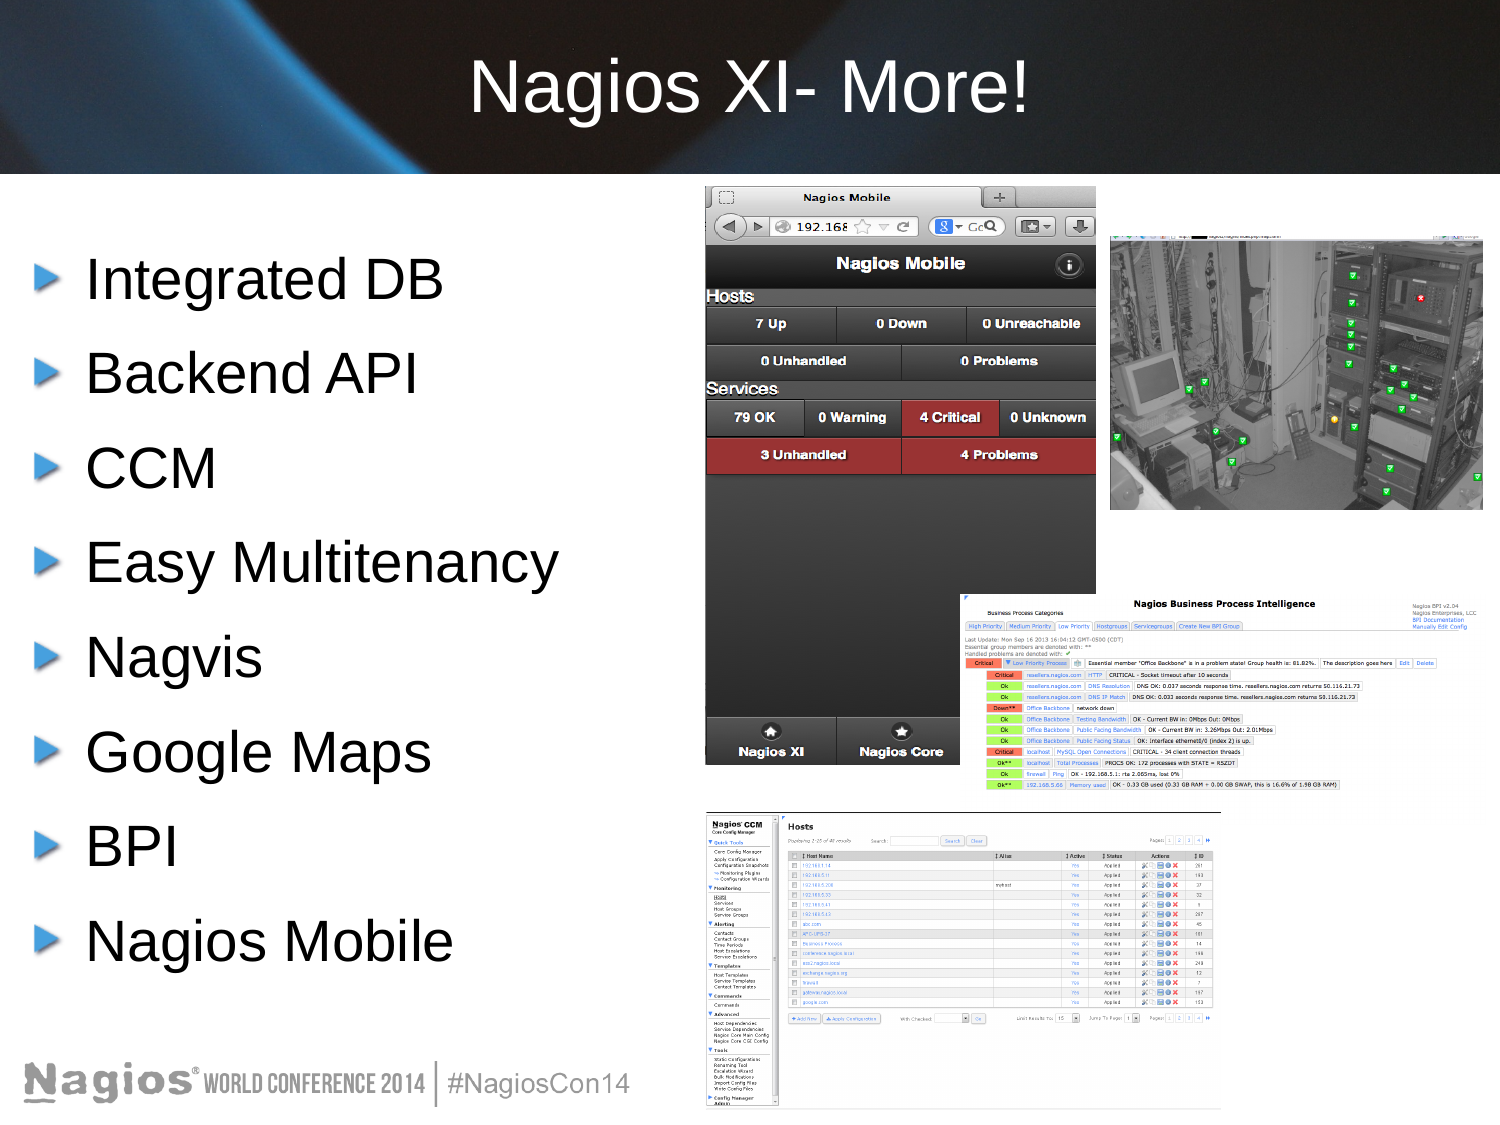

# Nagios XI- More!
Integrated DB
Backend API
CCM
Easy Multitenancy
Nagvis
Google Maps
BPI
Nagios Mobile